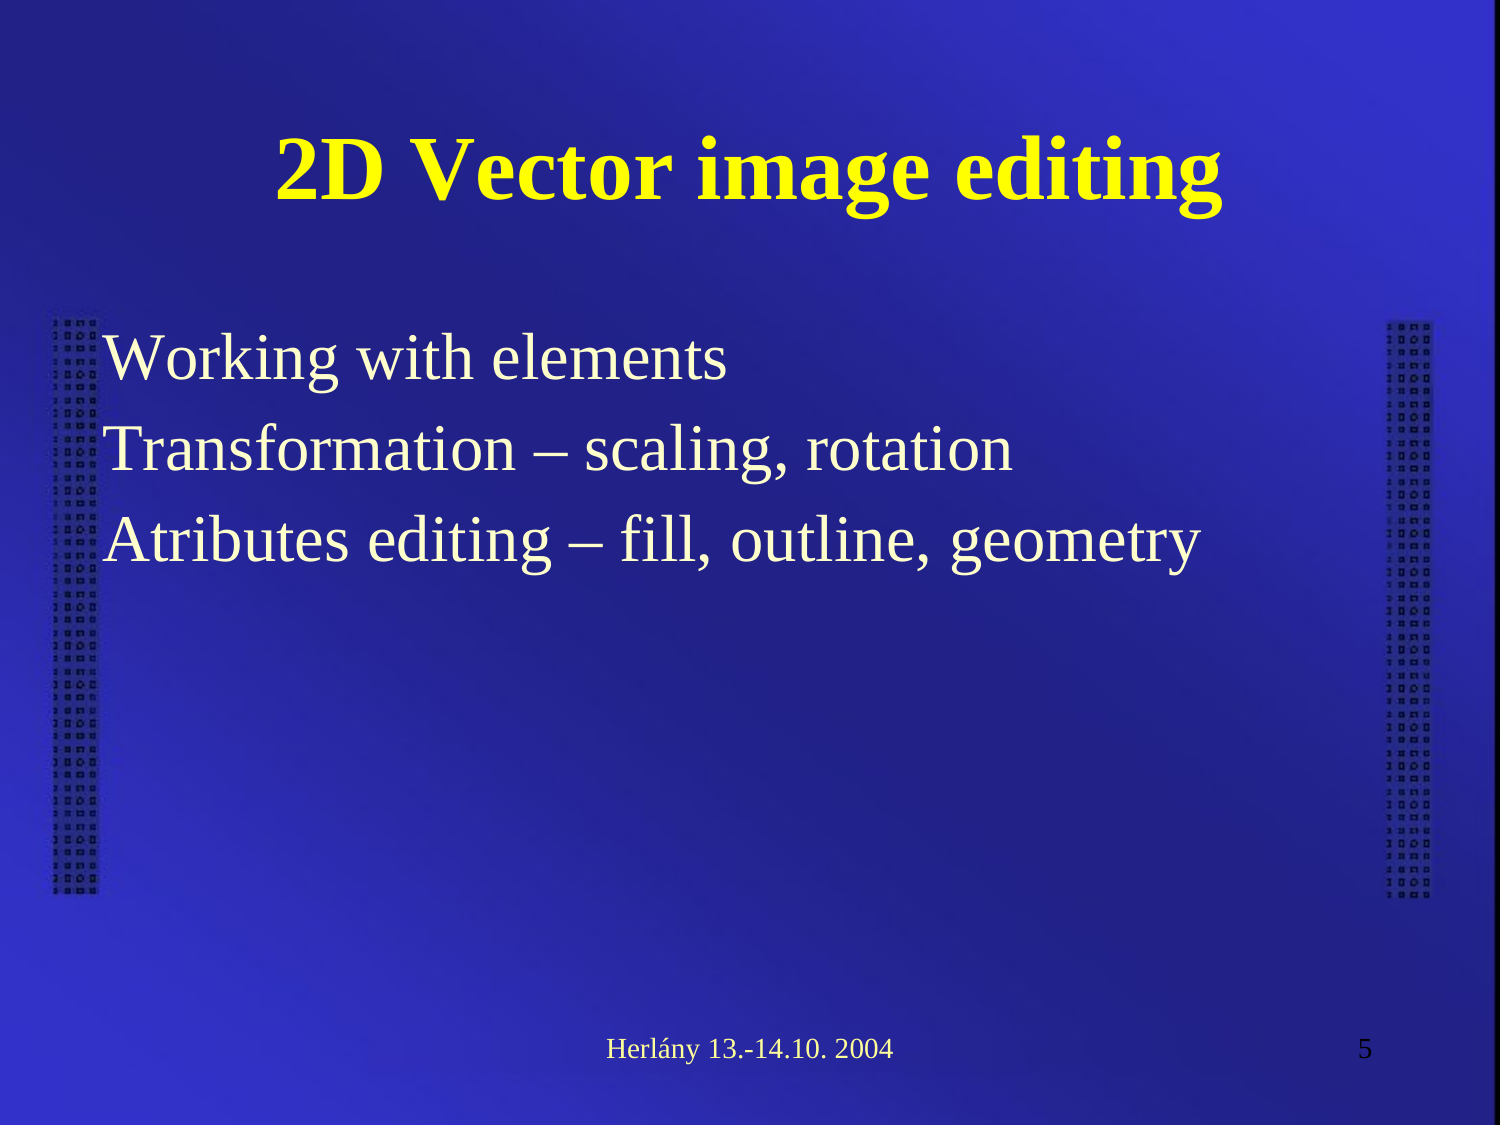

# 2D Vector image editing
Working with elements
Transformation – scaling, rotation
Atributes editing – fill, outline, geometry
Herlány 13.-14.10. 2004